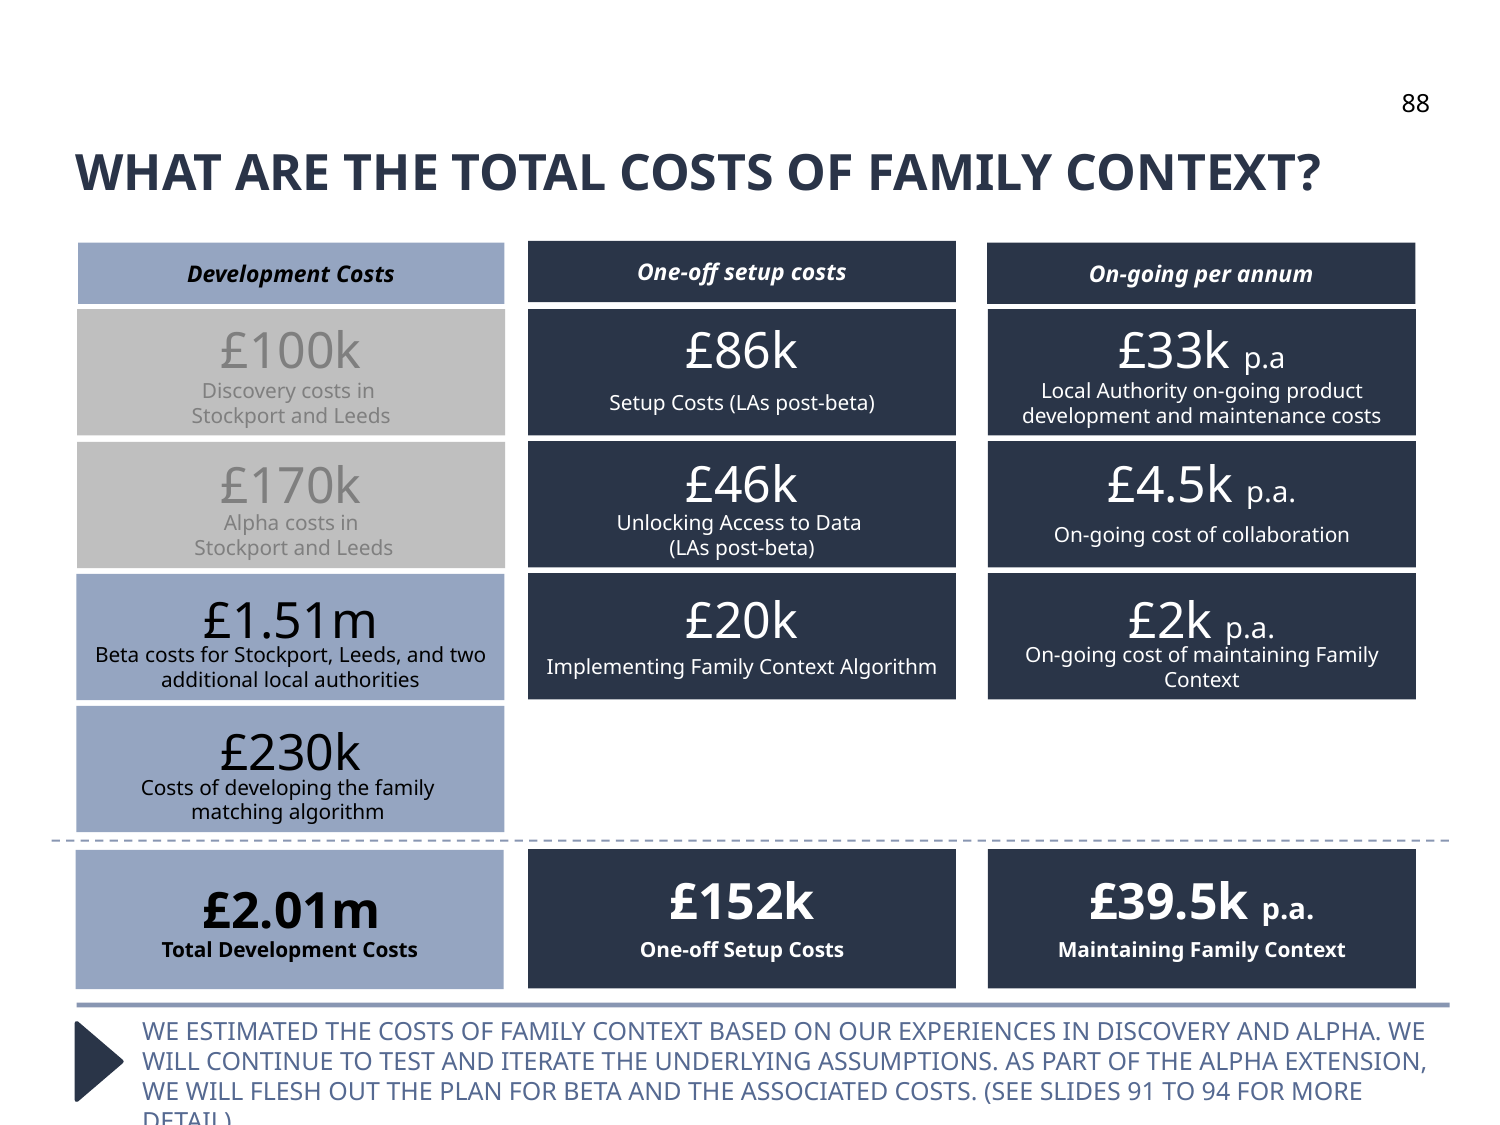

WHAT ARE THE TOTAL COSTS OF FAMILY CONTEXT?
One-off setup costs
Development Costs
On-going per annum
Discovery costs in
Stockport and Leeds
Setup Costs (LAs post-beta)
Local Authority on-going product development and maintenance costs
£33k p.a
£100k
£86k
Unlocking Access to Data
(LAs post-beta)
£46k
On-going cost of collaboration
£4.5k p.a.
Alpha costs in
 Stockport and Leeds
£170k
Implementing Family Context Algorithm
£20k
On-going cost of maintaining Family Context
£2k p.a.
Beta costs for Stockport, Leeds, and two additional local authorities
£1.51m
Costs of developing the family
matching algorithm
£230k
One-off Setup Costs
£152k
Maintaining Family Context
£39.5k p.a.
Total Development Costs
£2.01m
WE ESTIMATED THE COSTS OF FAMILY CONTEXT BASED ON OUR EXPERIENCES IN DISCOVERY AND ALPHA. WE WILL CONTINUE TO TEST AND ITERATE THE UNDERLYING ASSUMPTIONS. AS PART OF THE ALPHA EXTENSION, WE WILL FLESH OUT THE PLAN FOR BETA AND THE ASSOCIATED COSTS. (SEE SLIDES 91 TO 94 FOR MORE DETAIL)